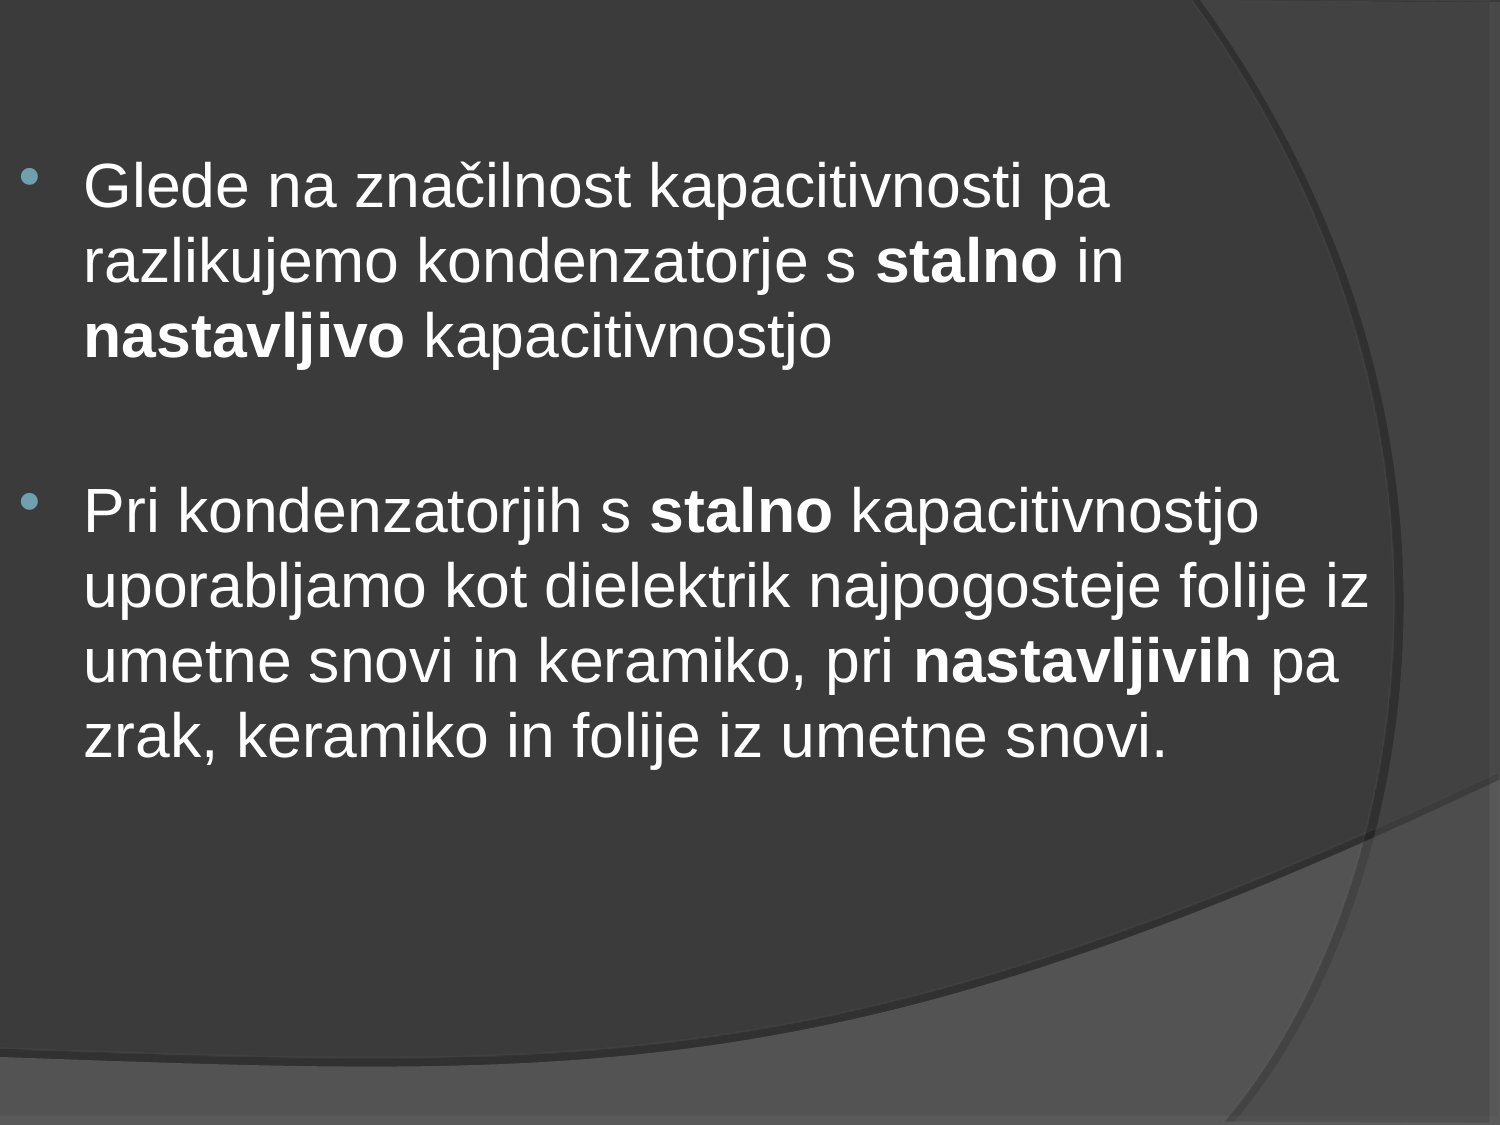

# Glede na značilnost kapacitivnosti pa razlikujemo kondenzatorje s stalno in nastavljivo kapacitivnostjo
Pri kondenzatorjih s stalno kapacitivnostjo uporabljamo kot dielektrik najpogosteje folije iz umetne snovi in keramiko, pri nastavljivih pa zrak, keramiko in folije iz umetne snovi.